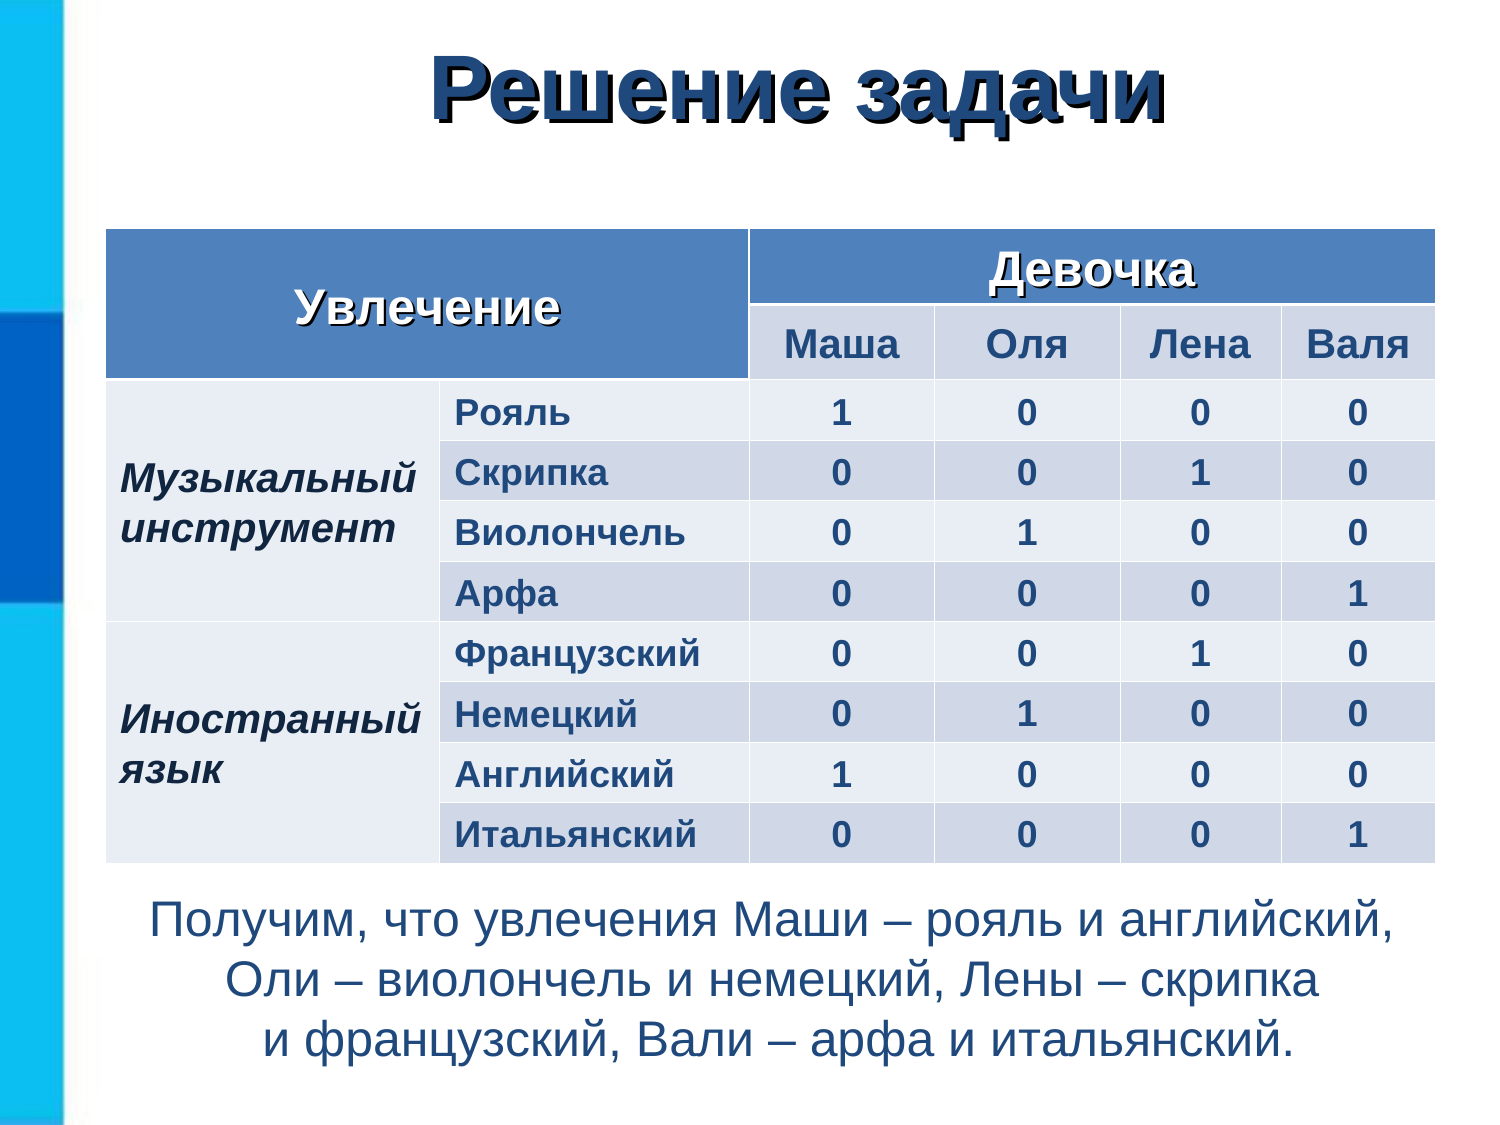

# Решение задачи
| Увлечение | | Девочка | | | |
| --- | --- | --- | --- | --- | --- |
| | | Маша | Оля | Лена | Валя |
| Музыкальный инструмент | Рояль | 1 | 0 | 0 | 0 |
| | Скрипка | 0 | 0 | 1 | 0 |
| | Виолончель | 0 | 1 | 0 | 0 |
| | Арфа | 0 | 0 | 0 | 1 |
| Иностранный язык | Французский | 0 | 0 | 1 | 0 |
| | Немецкий | 0 | 1 | 0 | 0 |
| | Английский | 1 | 0 | 0 | 0 |
| | Итальянский | 0 | 0 | 0 | 1 |
Получим, что увлечения Маши – рояль и английский,
Оли – виолончель и немецкий, Лены – скрипка
и французский, Вали – арфа и итальянский.